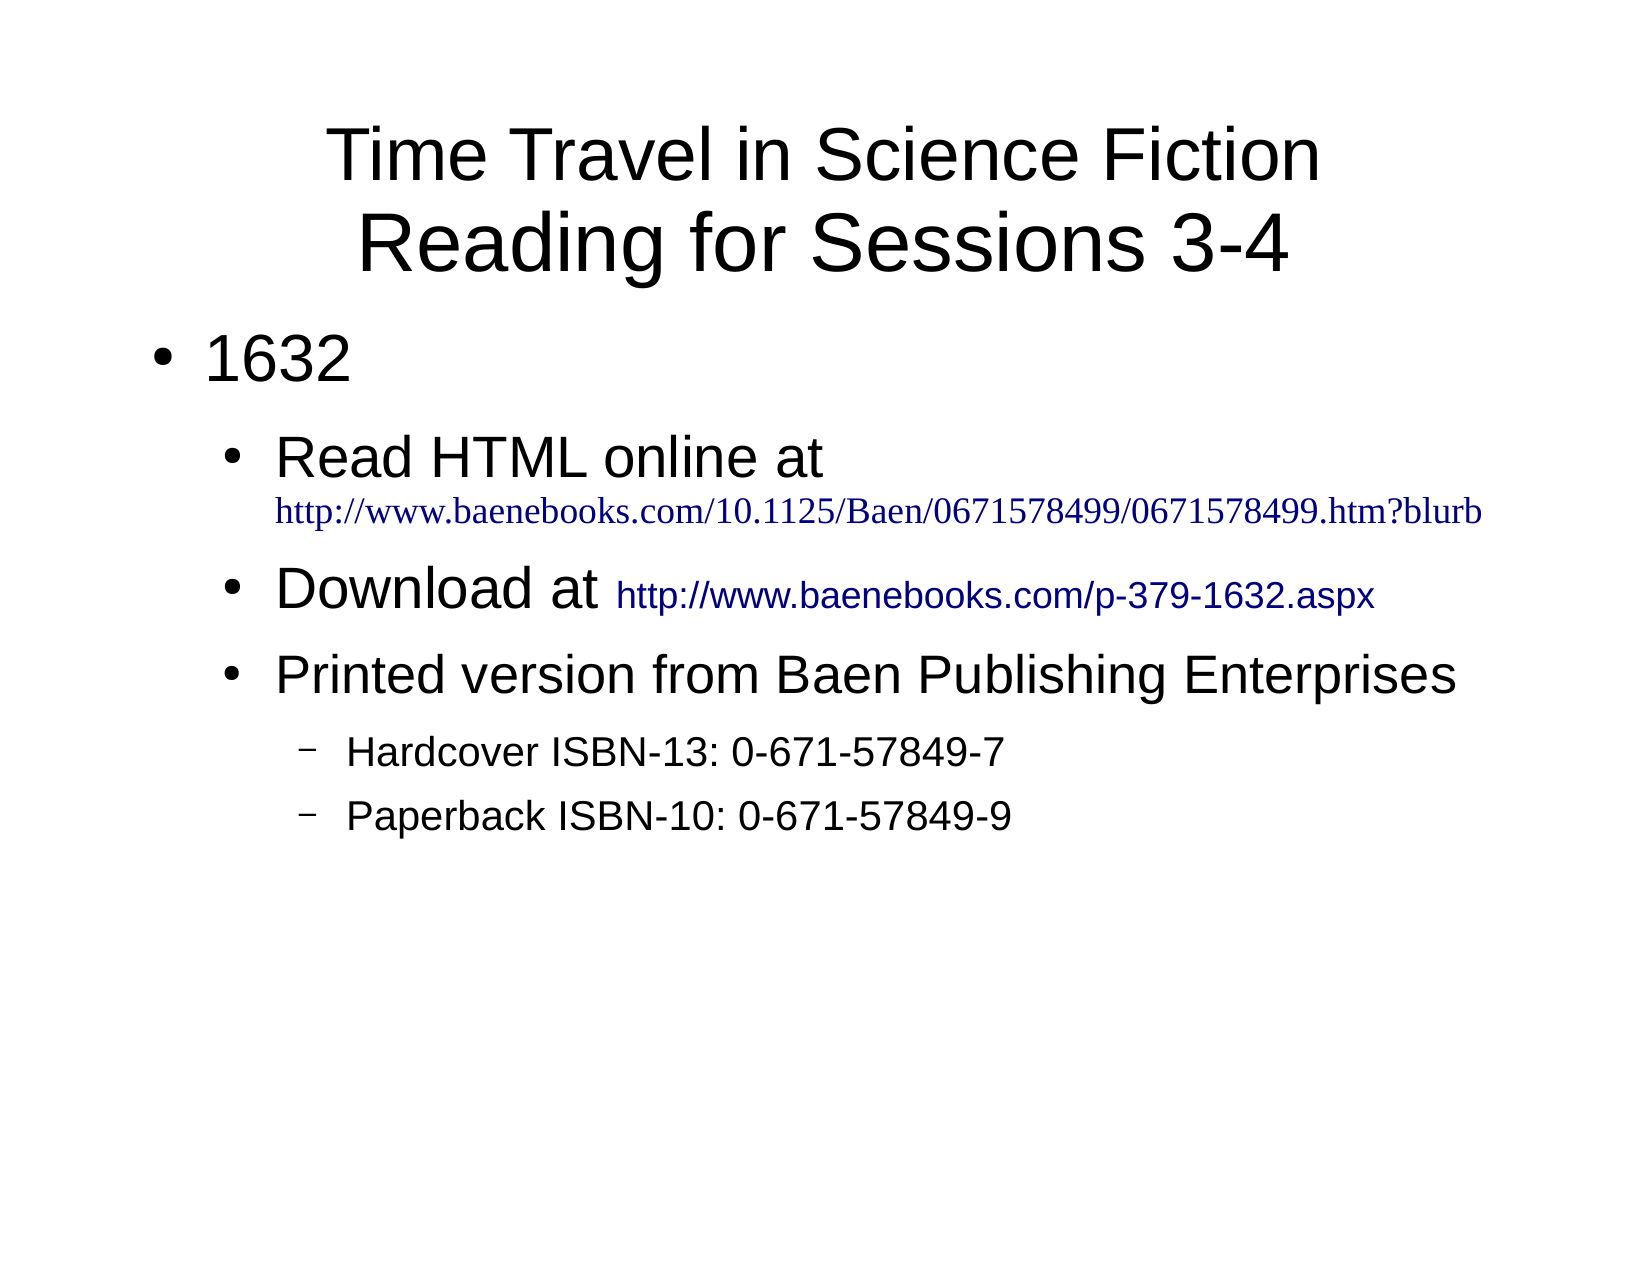

# Time Travel in Science Fiction Reading for Sessions 3-4
1632
Read HTML online at http://www.baenebooks.com/10.1125/Baen/0671578499/0671578499.htm?blurb
Download at http://www.baenebooks.com/p-379-1632.aspx
Printed version from Baen Publishing Enterprises
Hardcover ISBN-13: 0-671-57849-7
Paperback ISBN-10: 0-671-57849-9